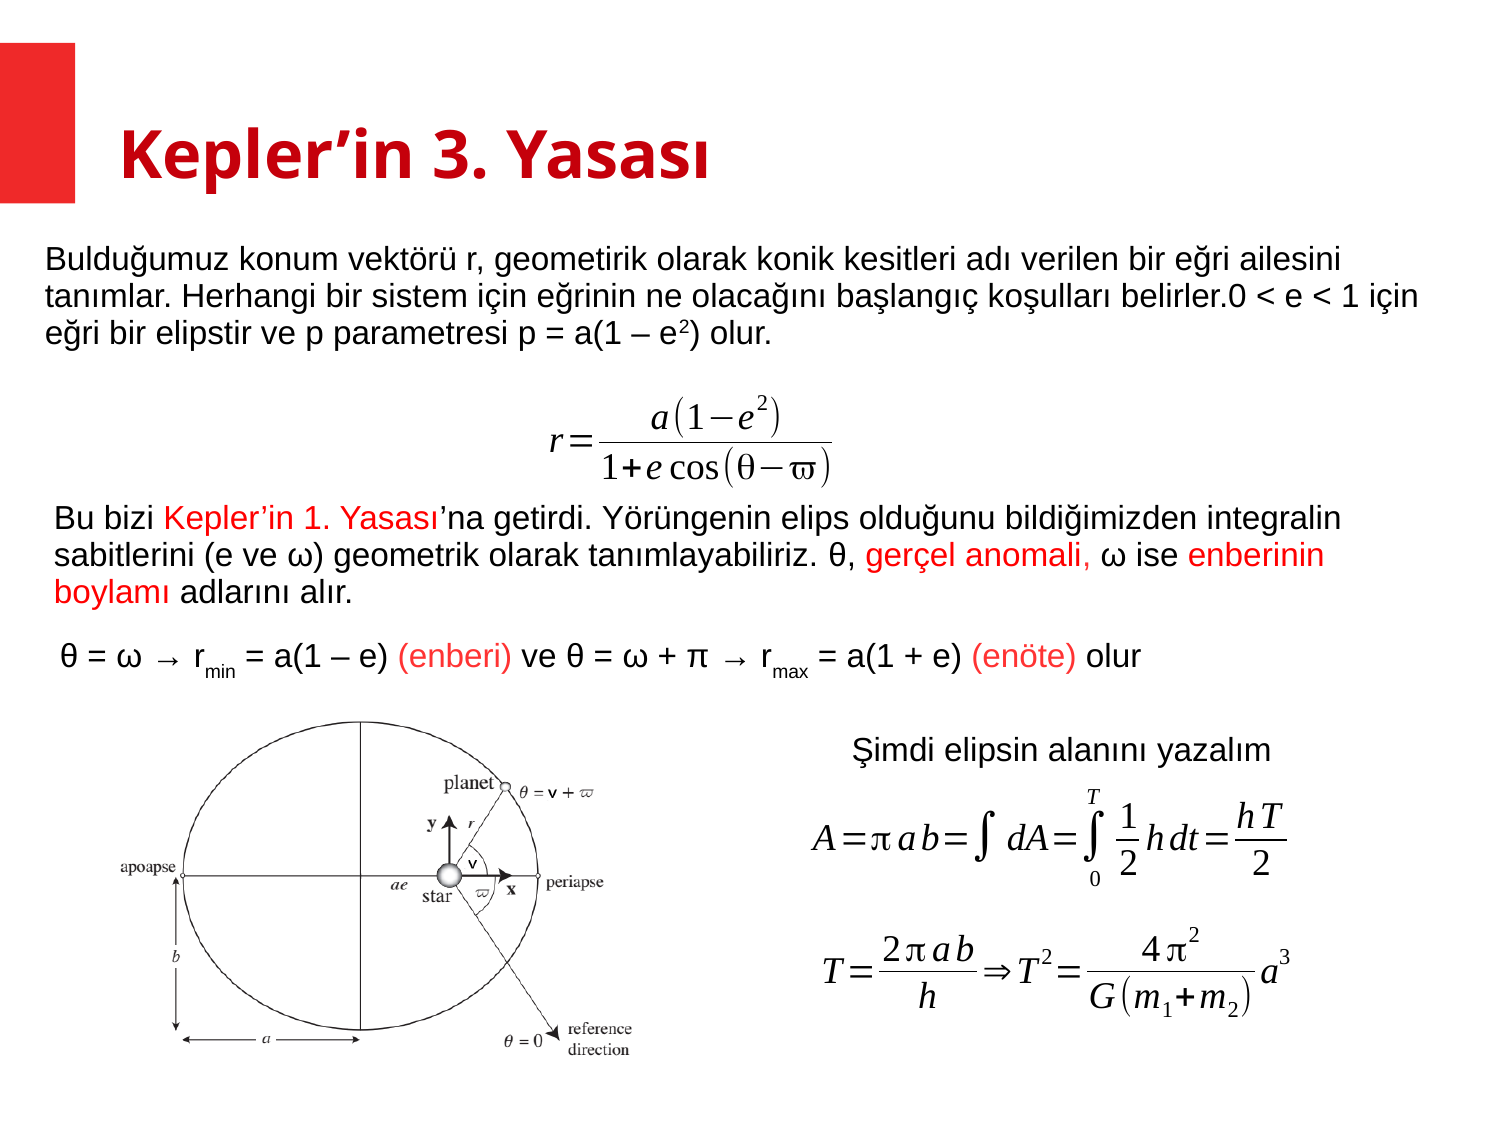

# Kepler’in 3. Yasası
Bulduğumuz konum vektörü r, geometirik olarak konik kesitleri adı verilen bir eğri ailesini tanımlar. Herhangi bir sistem için eğrinin ne olacağını başlangıç koşulları belirler.0 < e < 1 için eğri bir elipstir ve p parametresi p = a(1 – e2) olur.
Bu bizi Kepler’in 1. Yasası’na getirdi. Yörüngenin elips olduğunu bildiğimizden integralin sabitlerini (e ve ω) geometrik olarak tanımlayabiliriz. θ, gerçel anomali, ω ise enberinin boylamı adlarını alır.
θ = ω → rmin = a(1 – e) (enberi) ve θ = ω + π → rmax = a(1 + e) (enöte) olur
Şimdi elipsin alanını yazalım